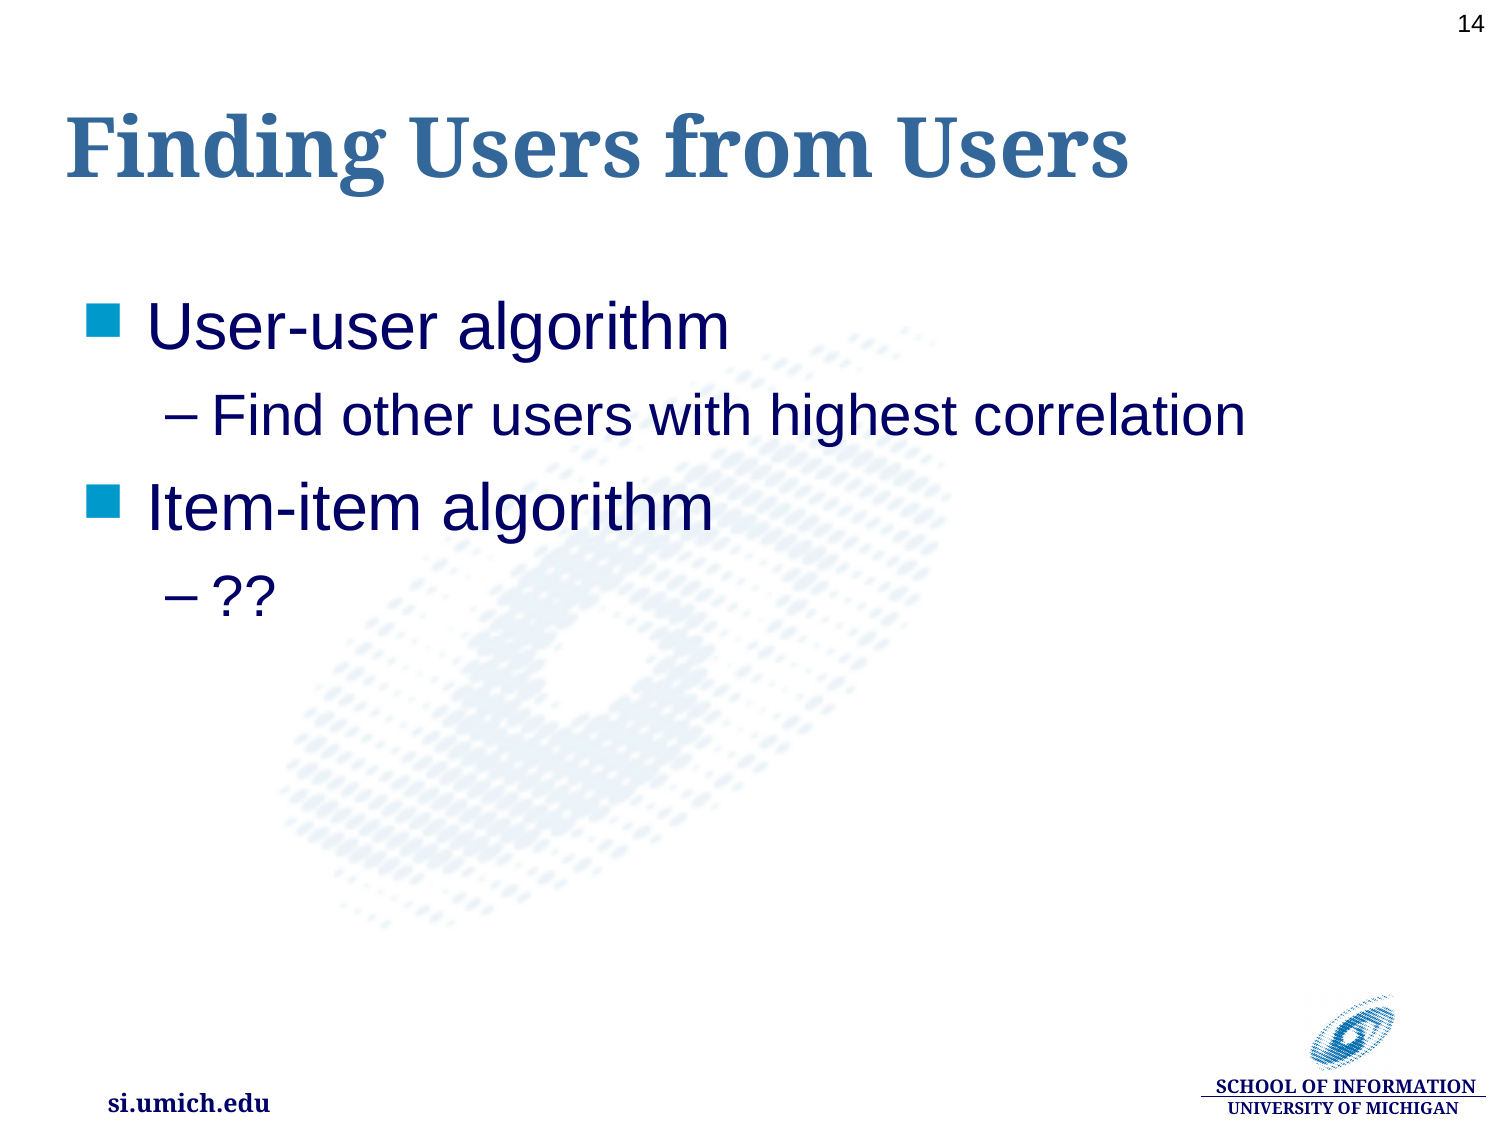

# Finding Users from Users
User-user algorithm
Find other users with highest correlation
Item-item algorithm
??